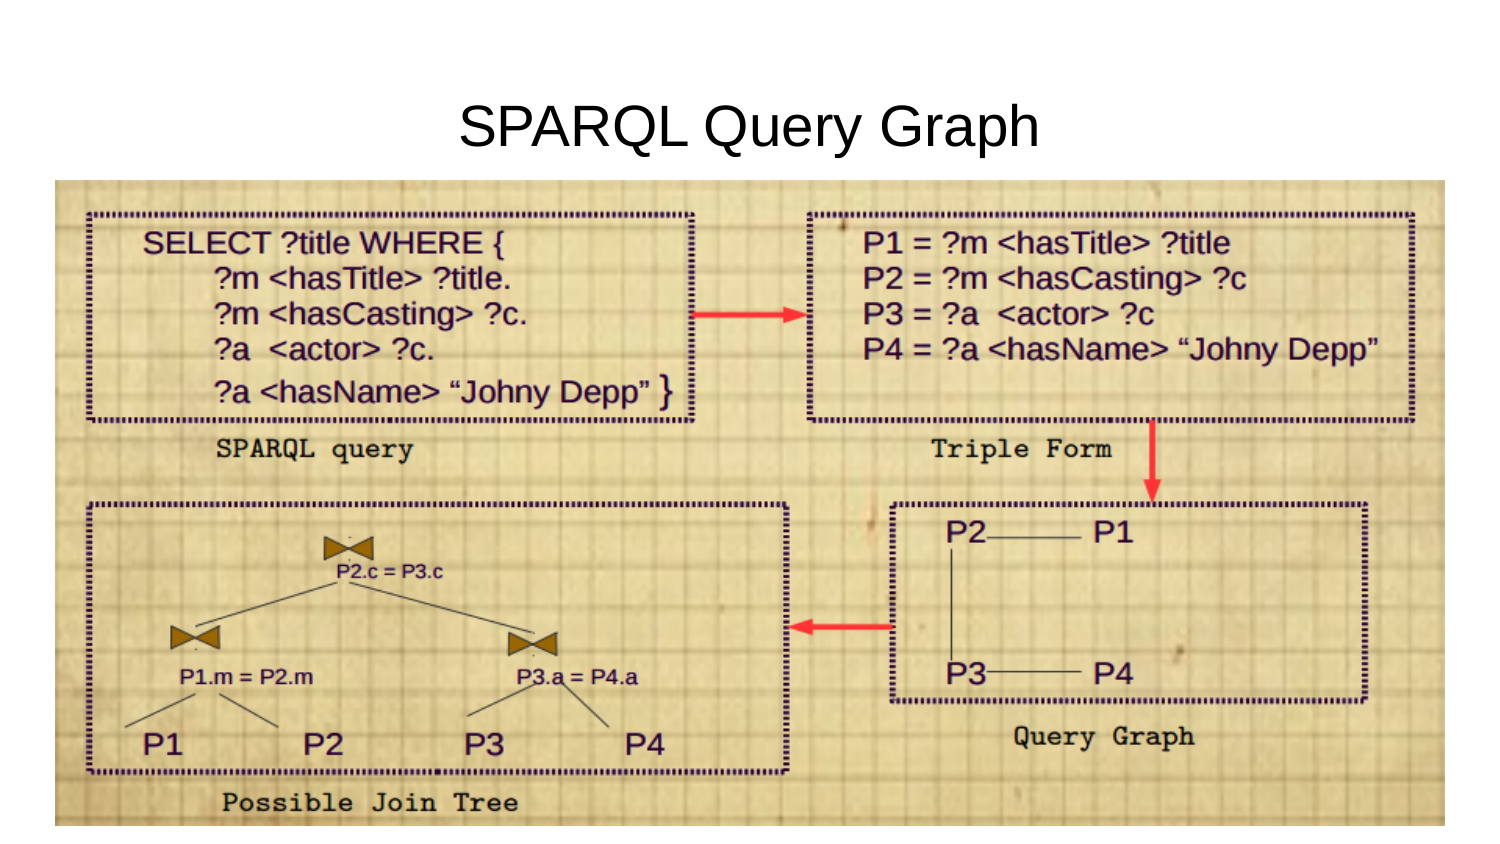

SPARQL Query Graph
Each triple pattern corresponds to one node in the query graph
An edge between two nodes is a common query variable